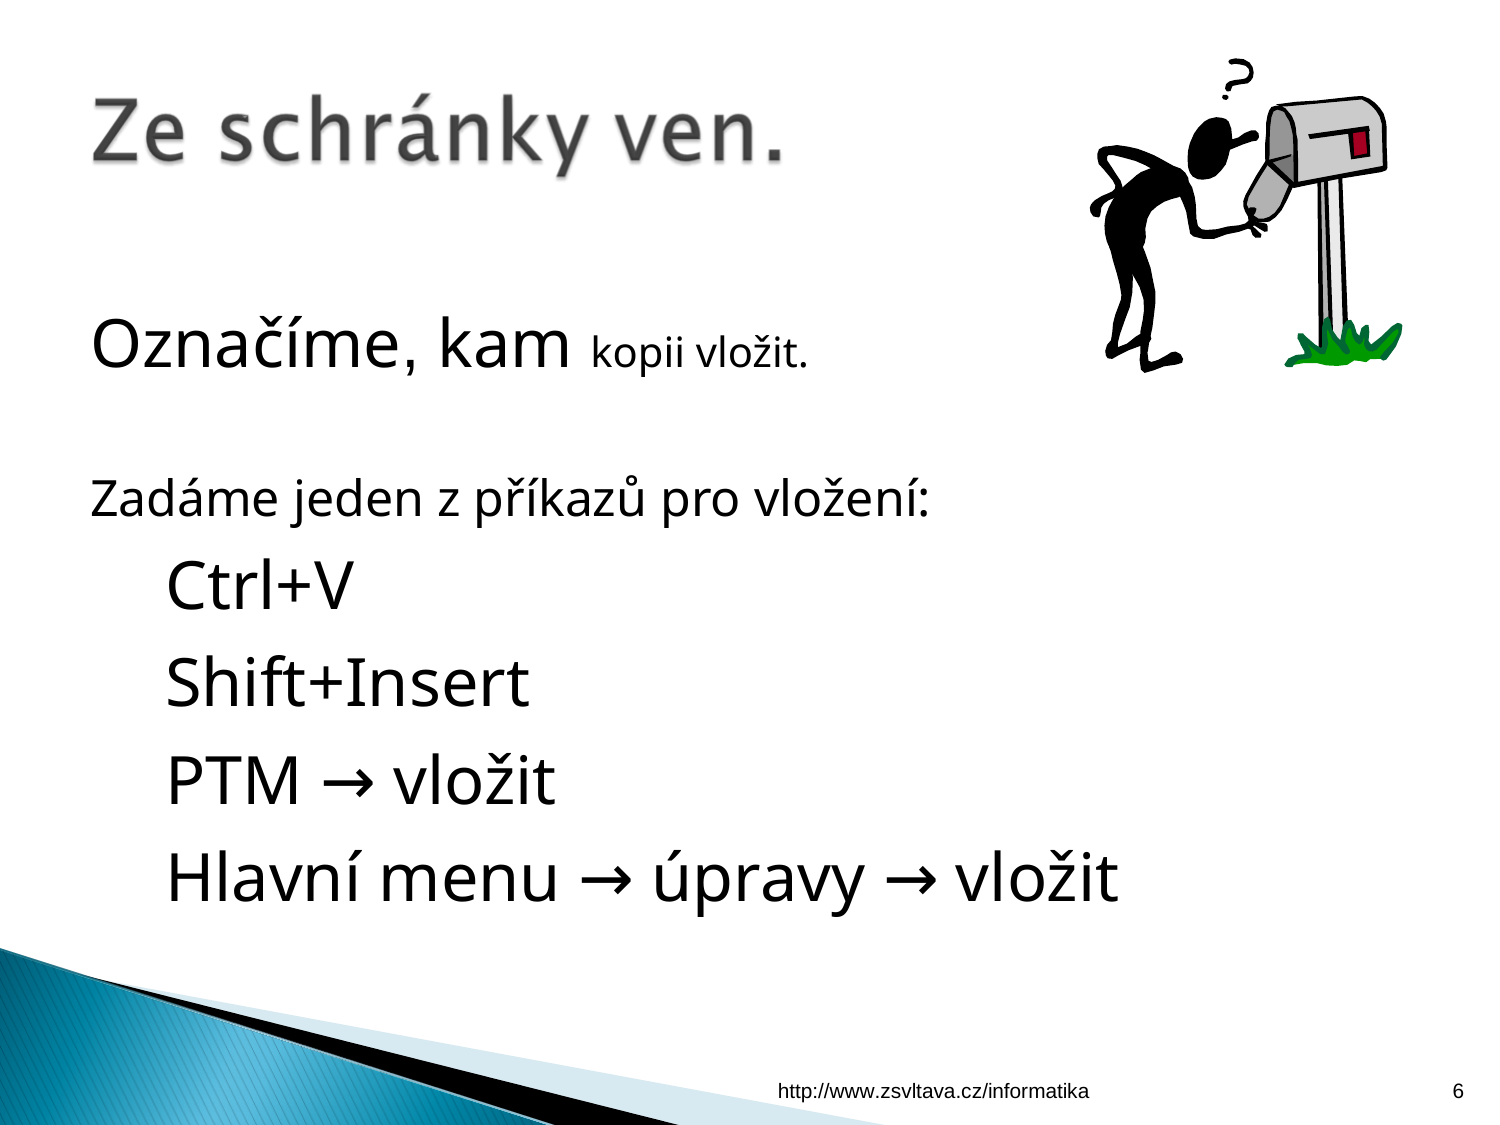

# Označíme, kam kopii vložit.
Zadáme jeden z příkazů pro vložení:
Ctrl+V
Shift+Insert
PTM → vložit
Hlavní menu → úpravy → vložit
http://www.zsvltava.cz/informatika